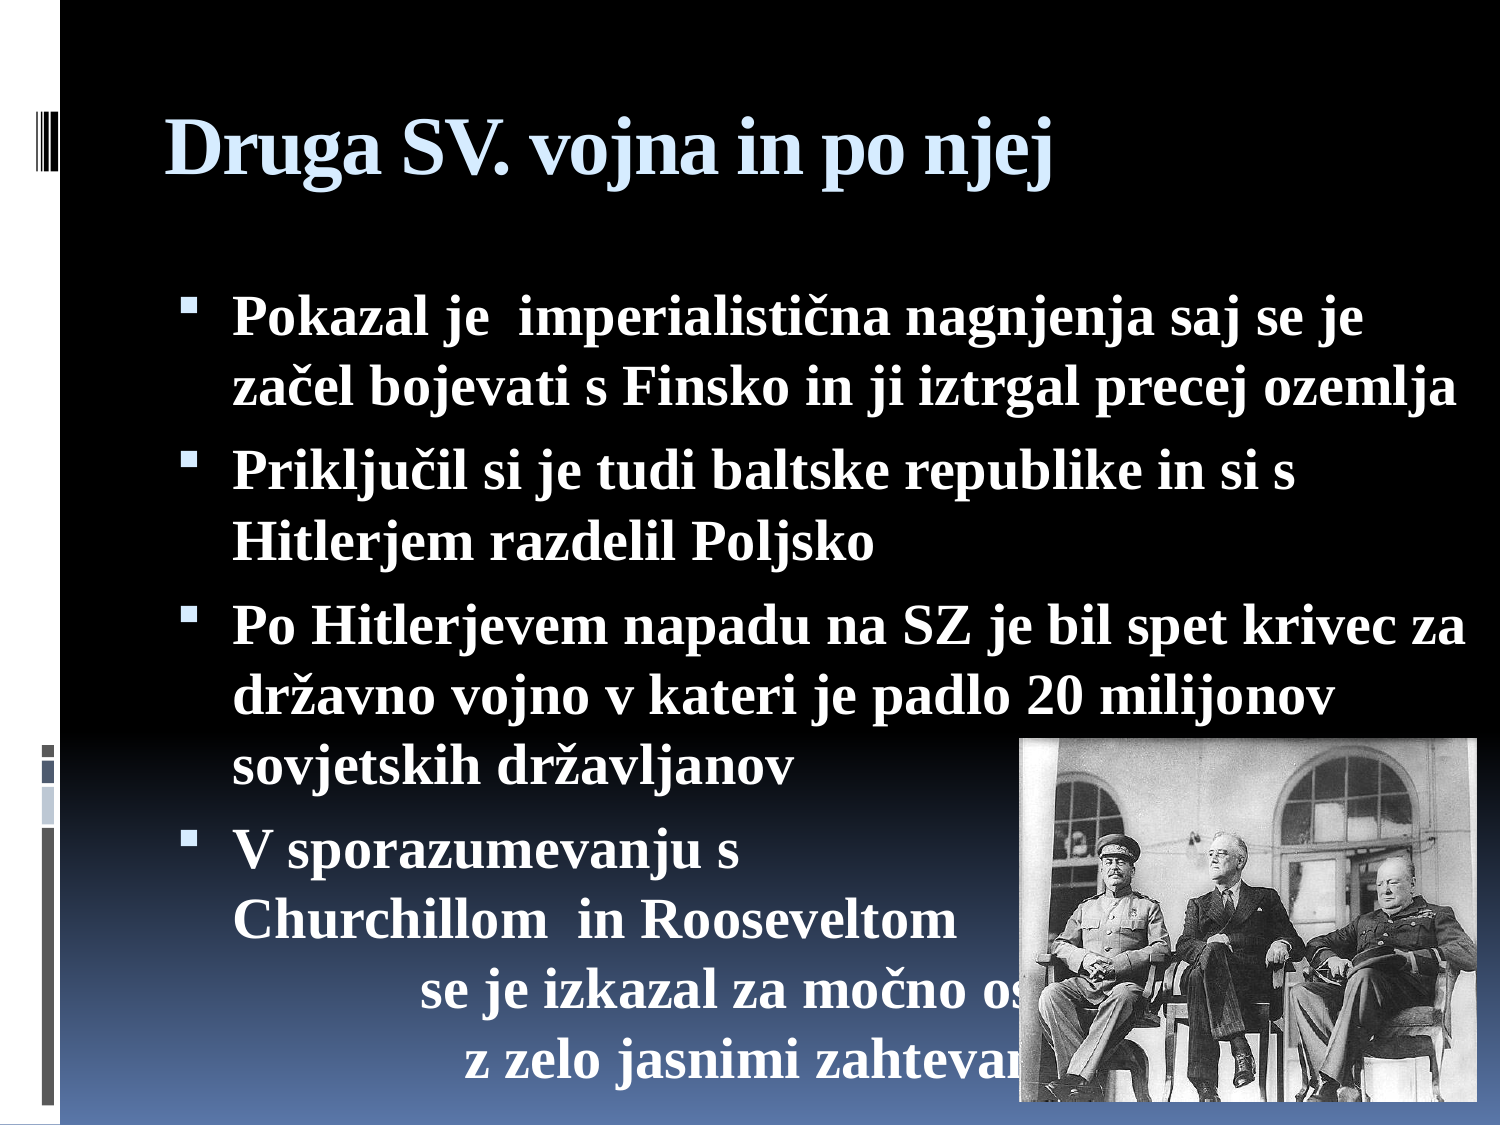

# Druga SV. vojna in po njej
Pokazal je imperialistična nagnjenja saj se je začel bojevati s Finsko in ji iztrgal precej ozemlja
Priključil si je tudi baltske republike in si s Hitlerjem razdelil Poljsko
Po Hitlerjevem napadu na SZ je bil spet krivec za državno vojno v kateri je padlo 20 milijonov sovjetskih državljanov
V sporazumevanju s Churchillom in Rooseveltom se je izkazal za močno osebnost z zelo jasnimi zahtevami